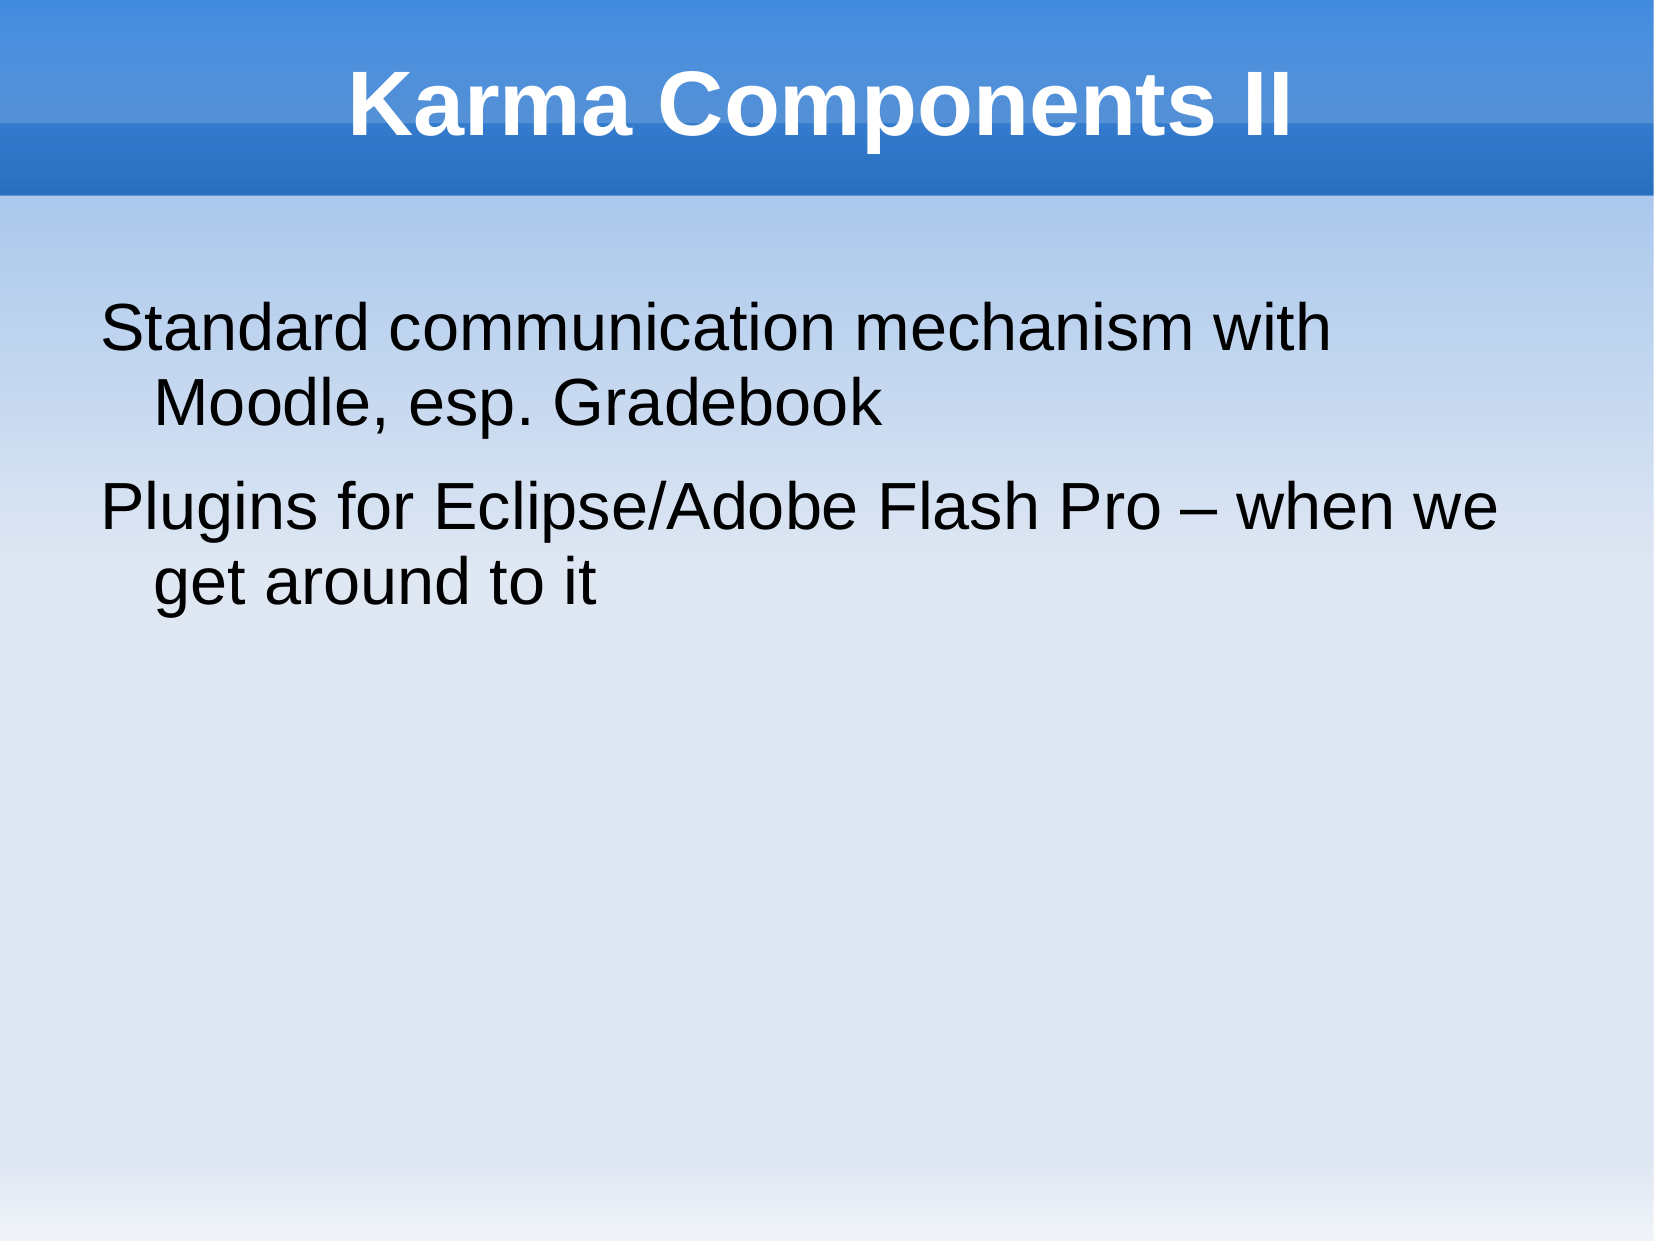

# Karma Components II
Standard communication mechanism with Moodle, esp. Gradebook
Plugins for Eclipse/Adobe Flash Pro – when we get around to it